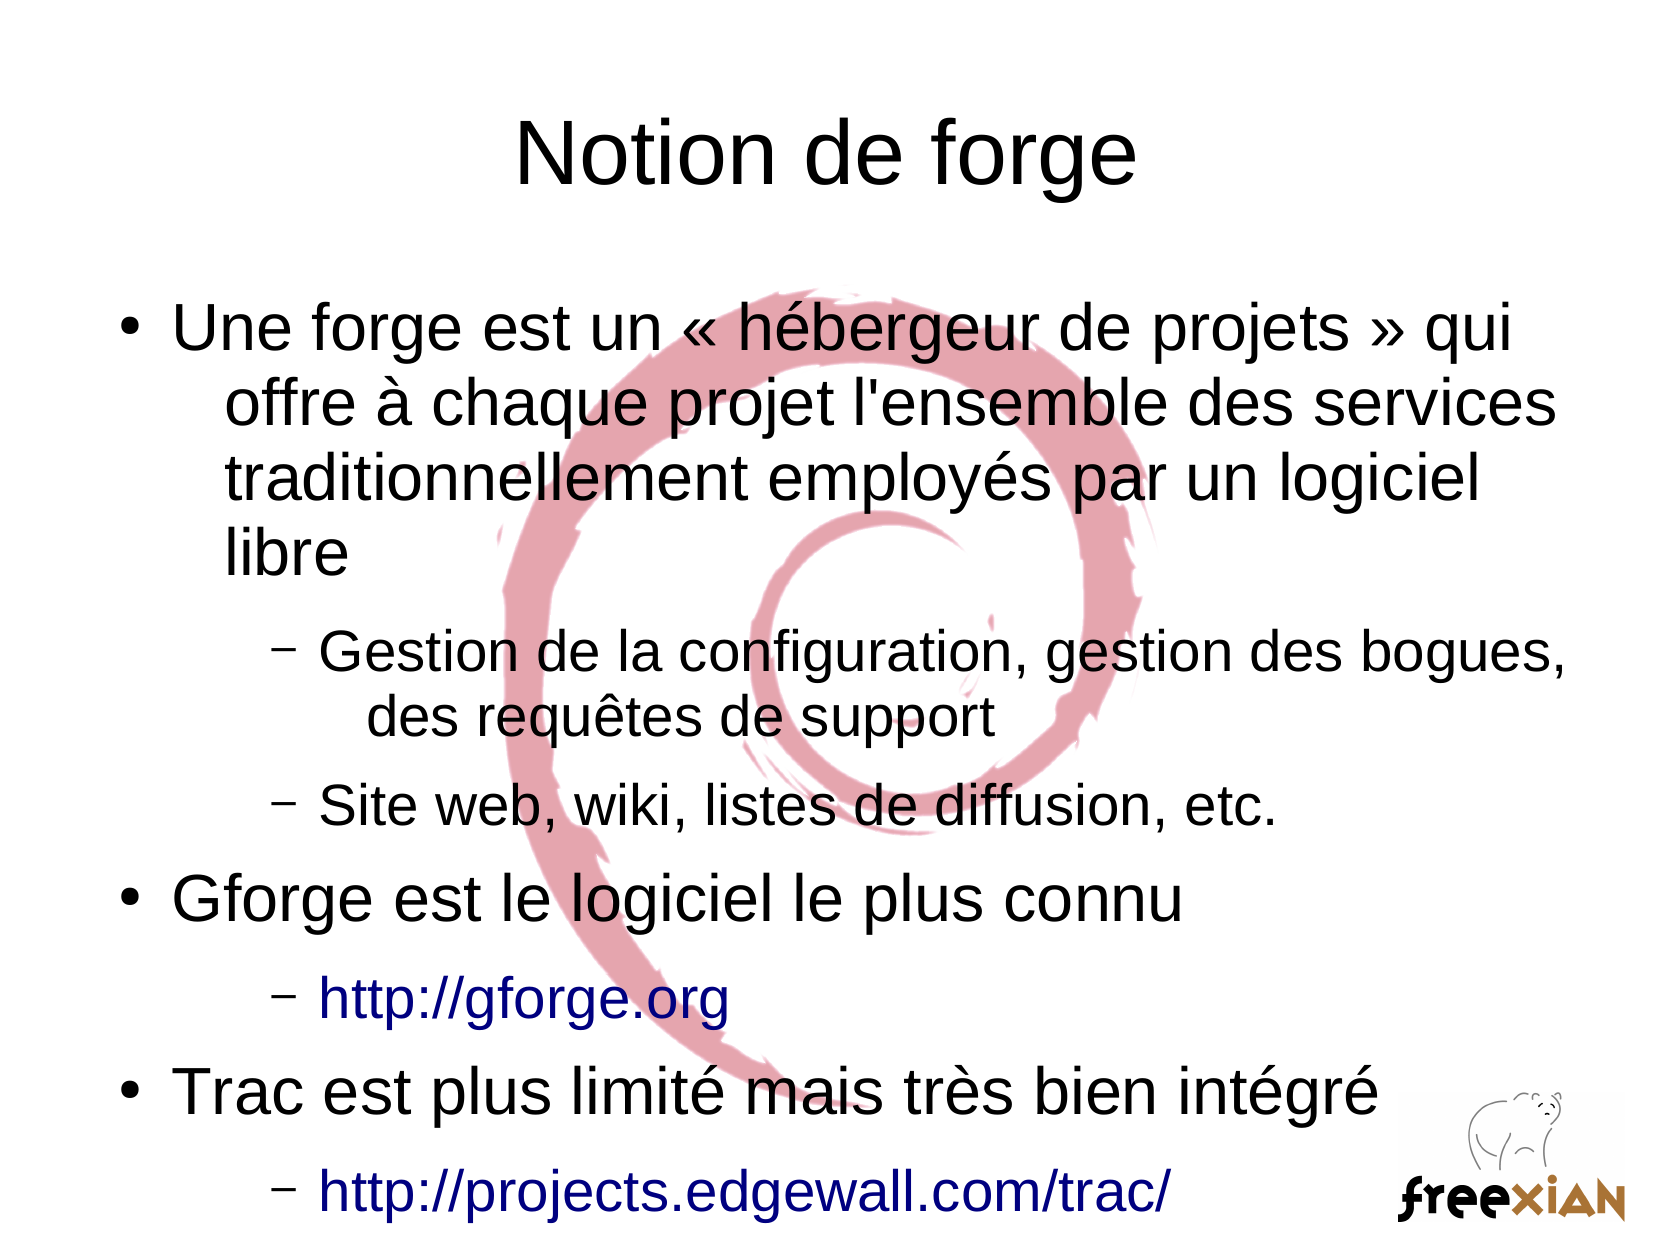

# Notion de forge
Une forge est un « hébergeur de projets » qui offre à chaque projet l'ensemble des services traditionnellement employés par un logiciel libre
Gestion de la configuration, gestion des bogues, des requêtes de support
Site web, wiki, listes de diffusion, etc.
Gforge est le logiciel le plus connu
http://gforge.org
Trac est plus limité mais très bien intégré
http://projects.edgewall.com/trac/